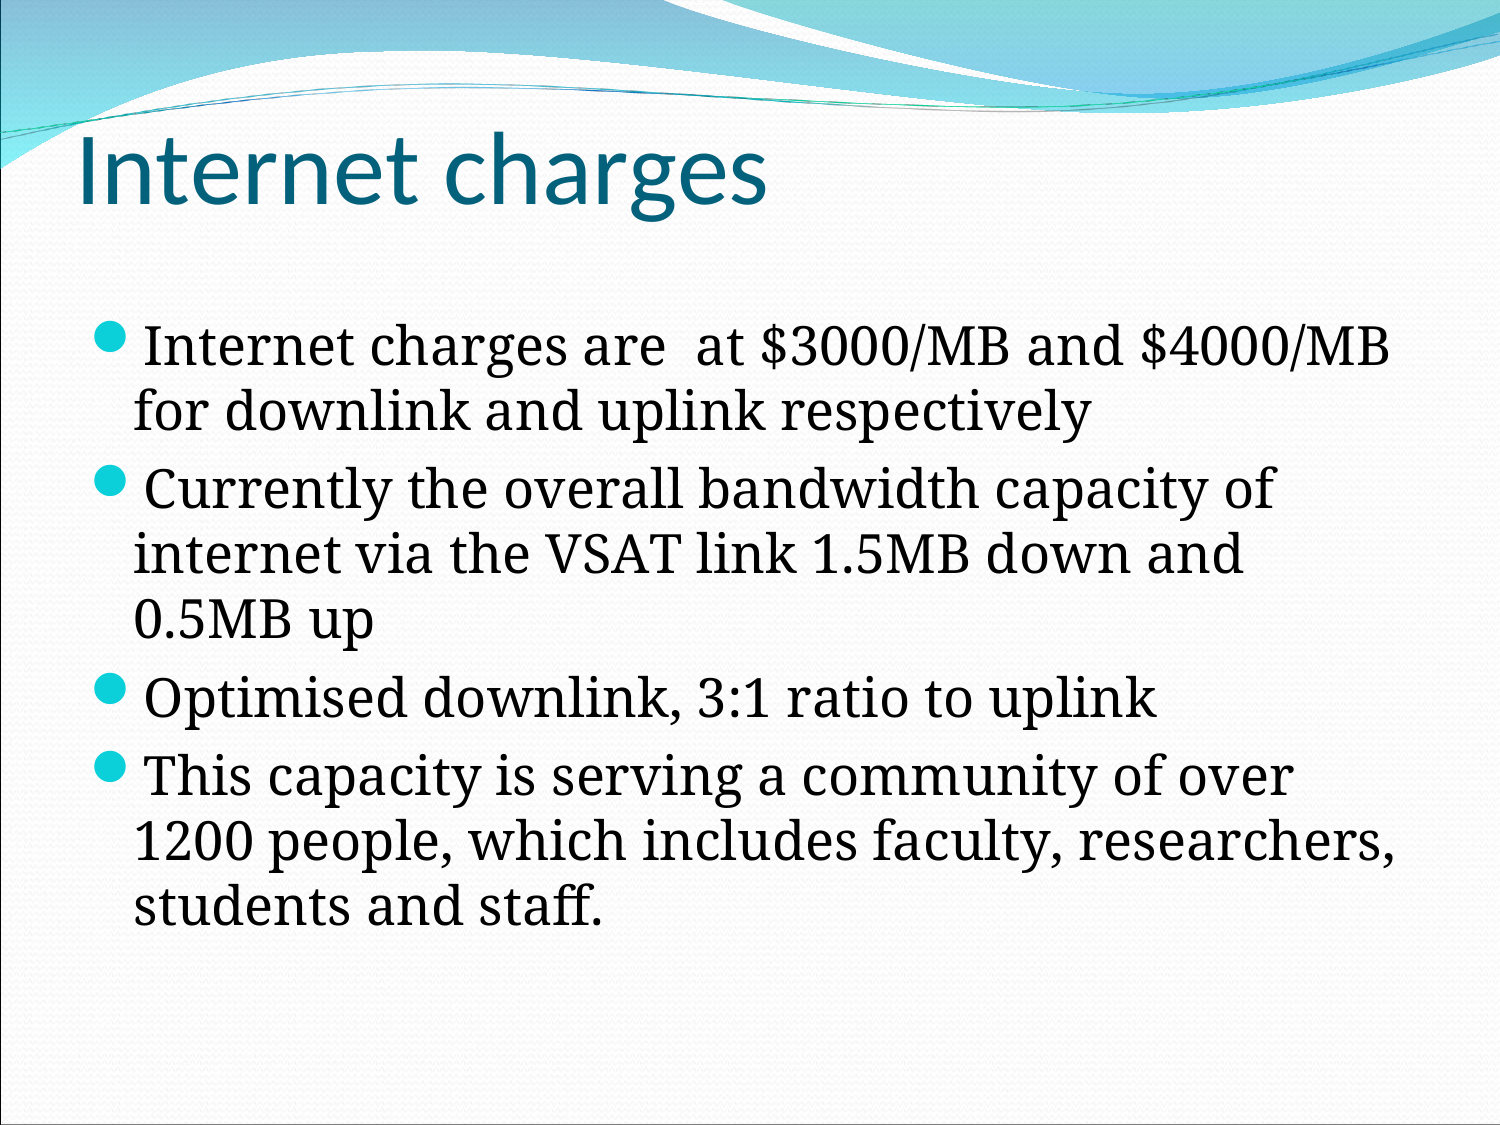

Internet charges
Internet charges are at $3000/MB and $4000/MB for downlink and uplink respectively
Currently the overall bandwidth capacity of internet via the VSAT link 1.5MB down and 0.5MB up
Optimised downlink, 3:1 ratio to uplink
This capacity is serving a community of over 1200 people, which includes faculty, researchers, students and staff.